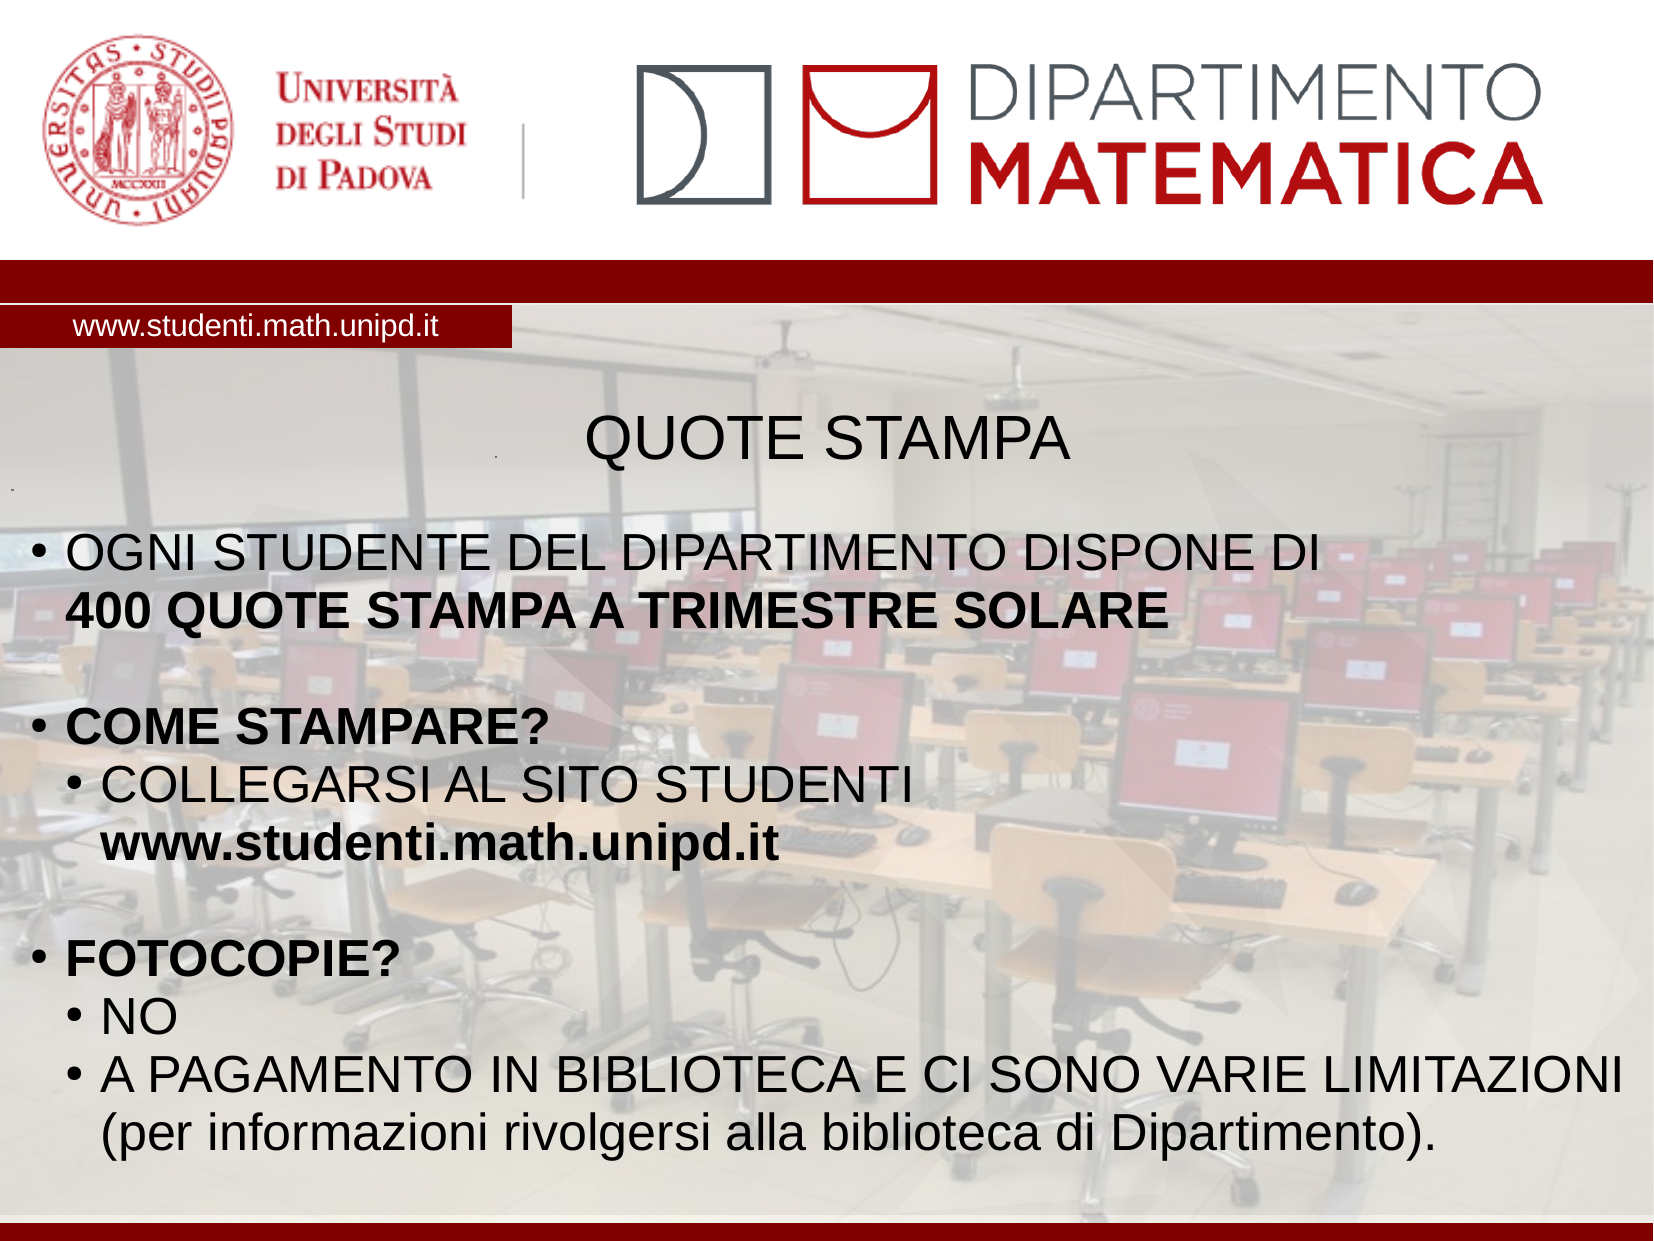

| |
| --- |
www.studenti.math.unipd.it
QUOTE STAMPA
OGNI STUDENTE DEL DIPARTIMENTO DISPONE DI
400 QUOTE STAMPA A TRIMESTRE SOLARE
COME STAMPARE?
COLLEGARSI AL SITO STUDENTI
www.studenti.math.unipd.it
FOTOCOPIE?
NO
A PAGAMENTO IN BIBLIOTECA E CI SONO VARIE LIMITAZIONI (per informazioni rivolgersi alla biblioteca di Dipartimento).
| |
| --- |